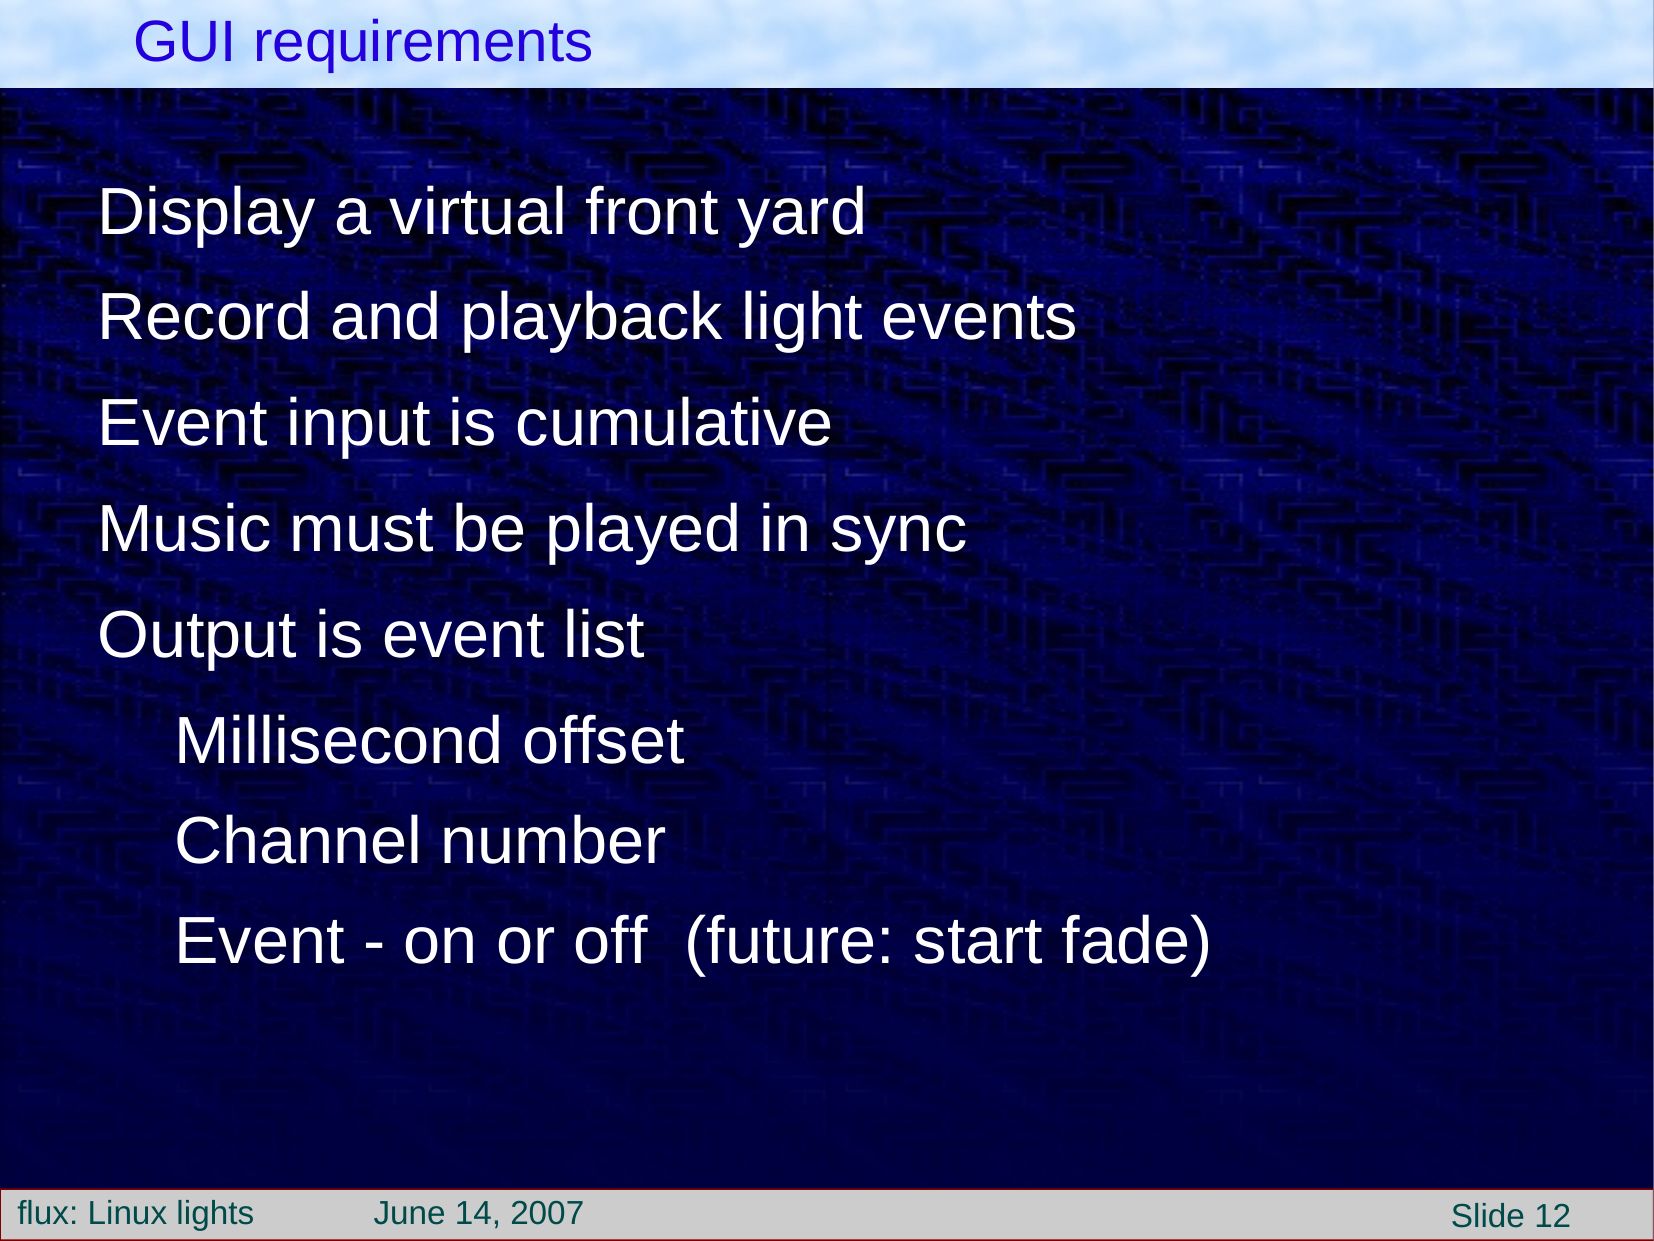

GUI requirements
# Display a virtual front yard
Record and playback light events
Event input is cumulative
Music must be played in sync
Output is event list
Millisecond offset
Channel number
Event - on or off (future: start fade)
flux: Linux lights	June 14, 2007
Slide